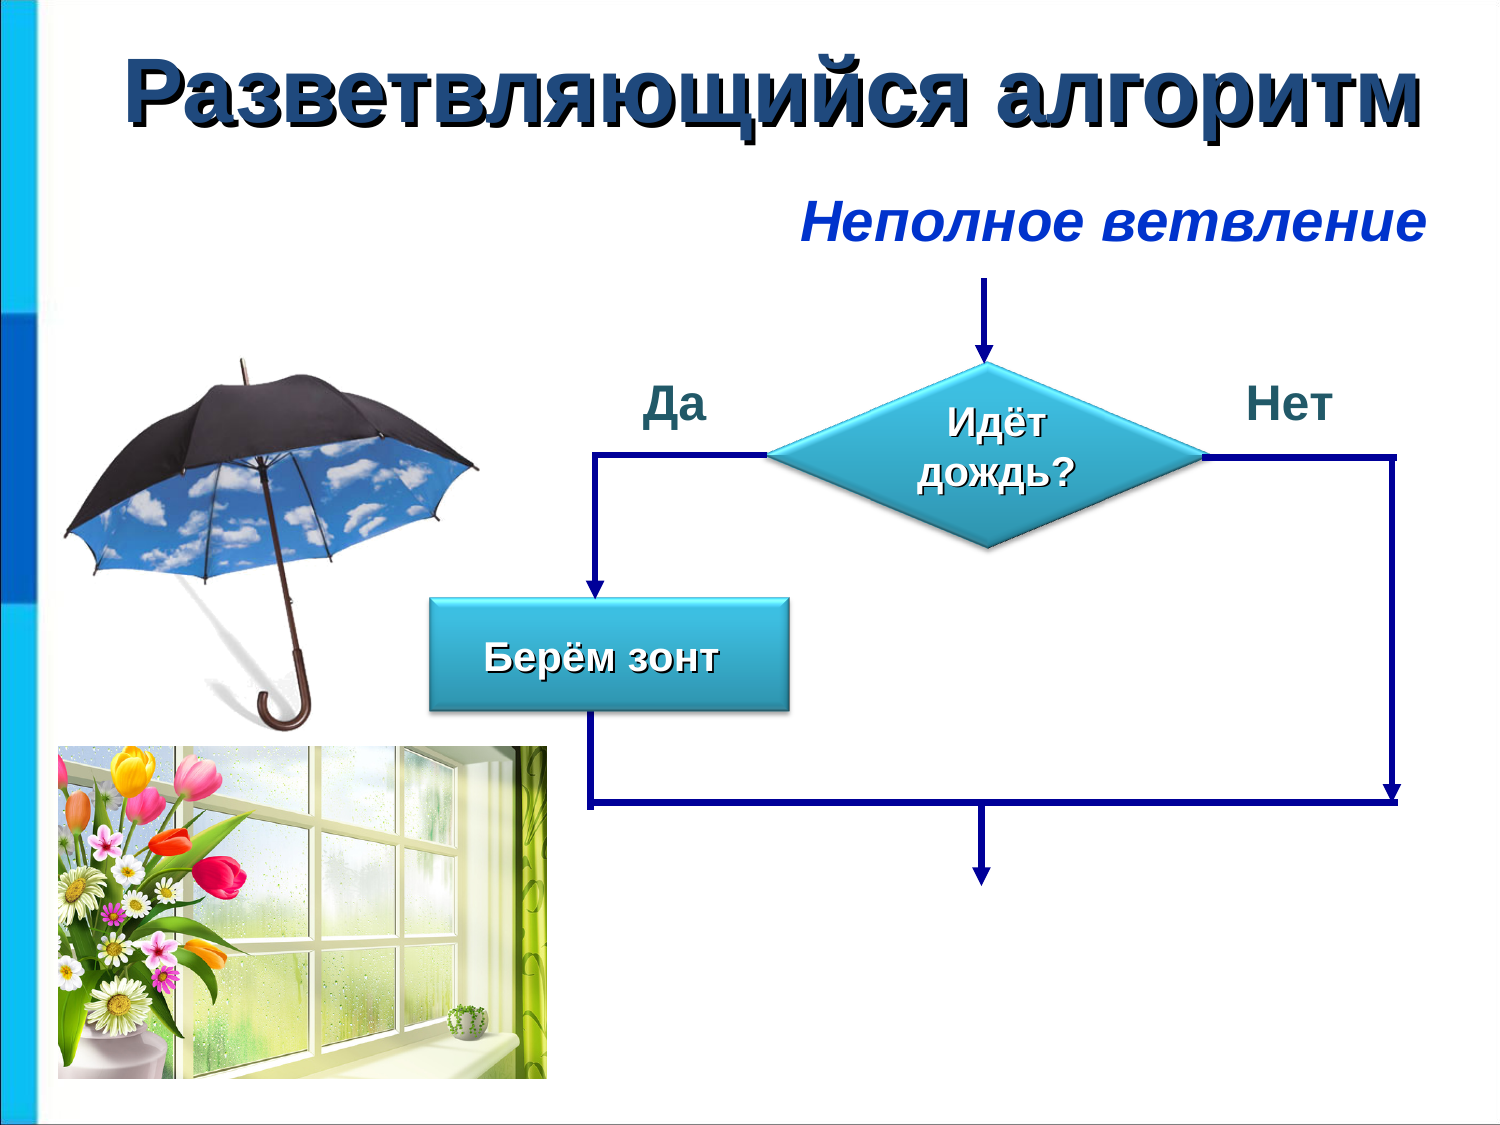

# Разветвляющийся алгоритм
Неполное ветвление
Да
Нет
Идёт
дождь?
Берём зонт